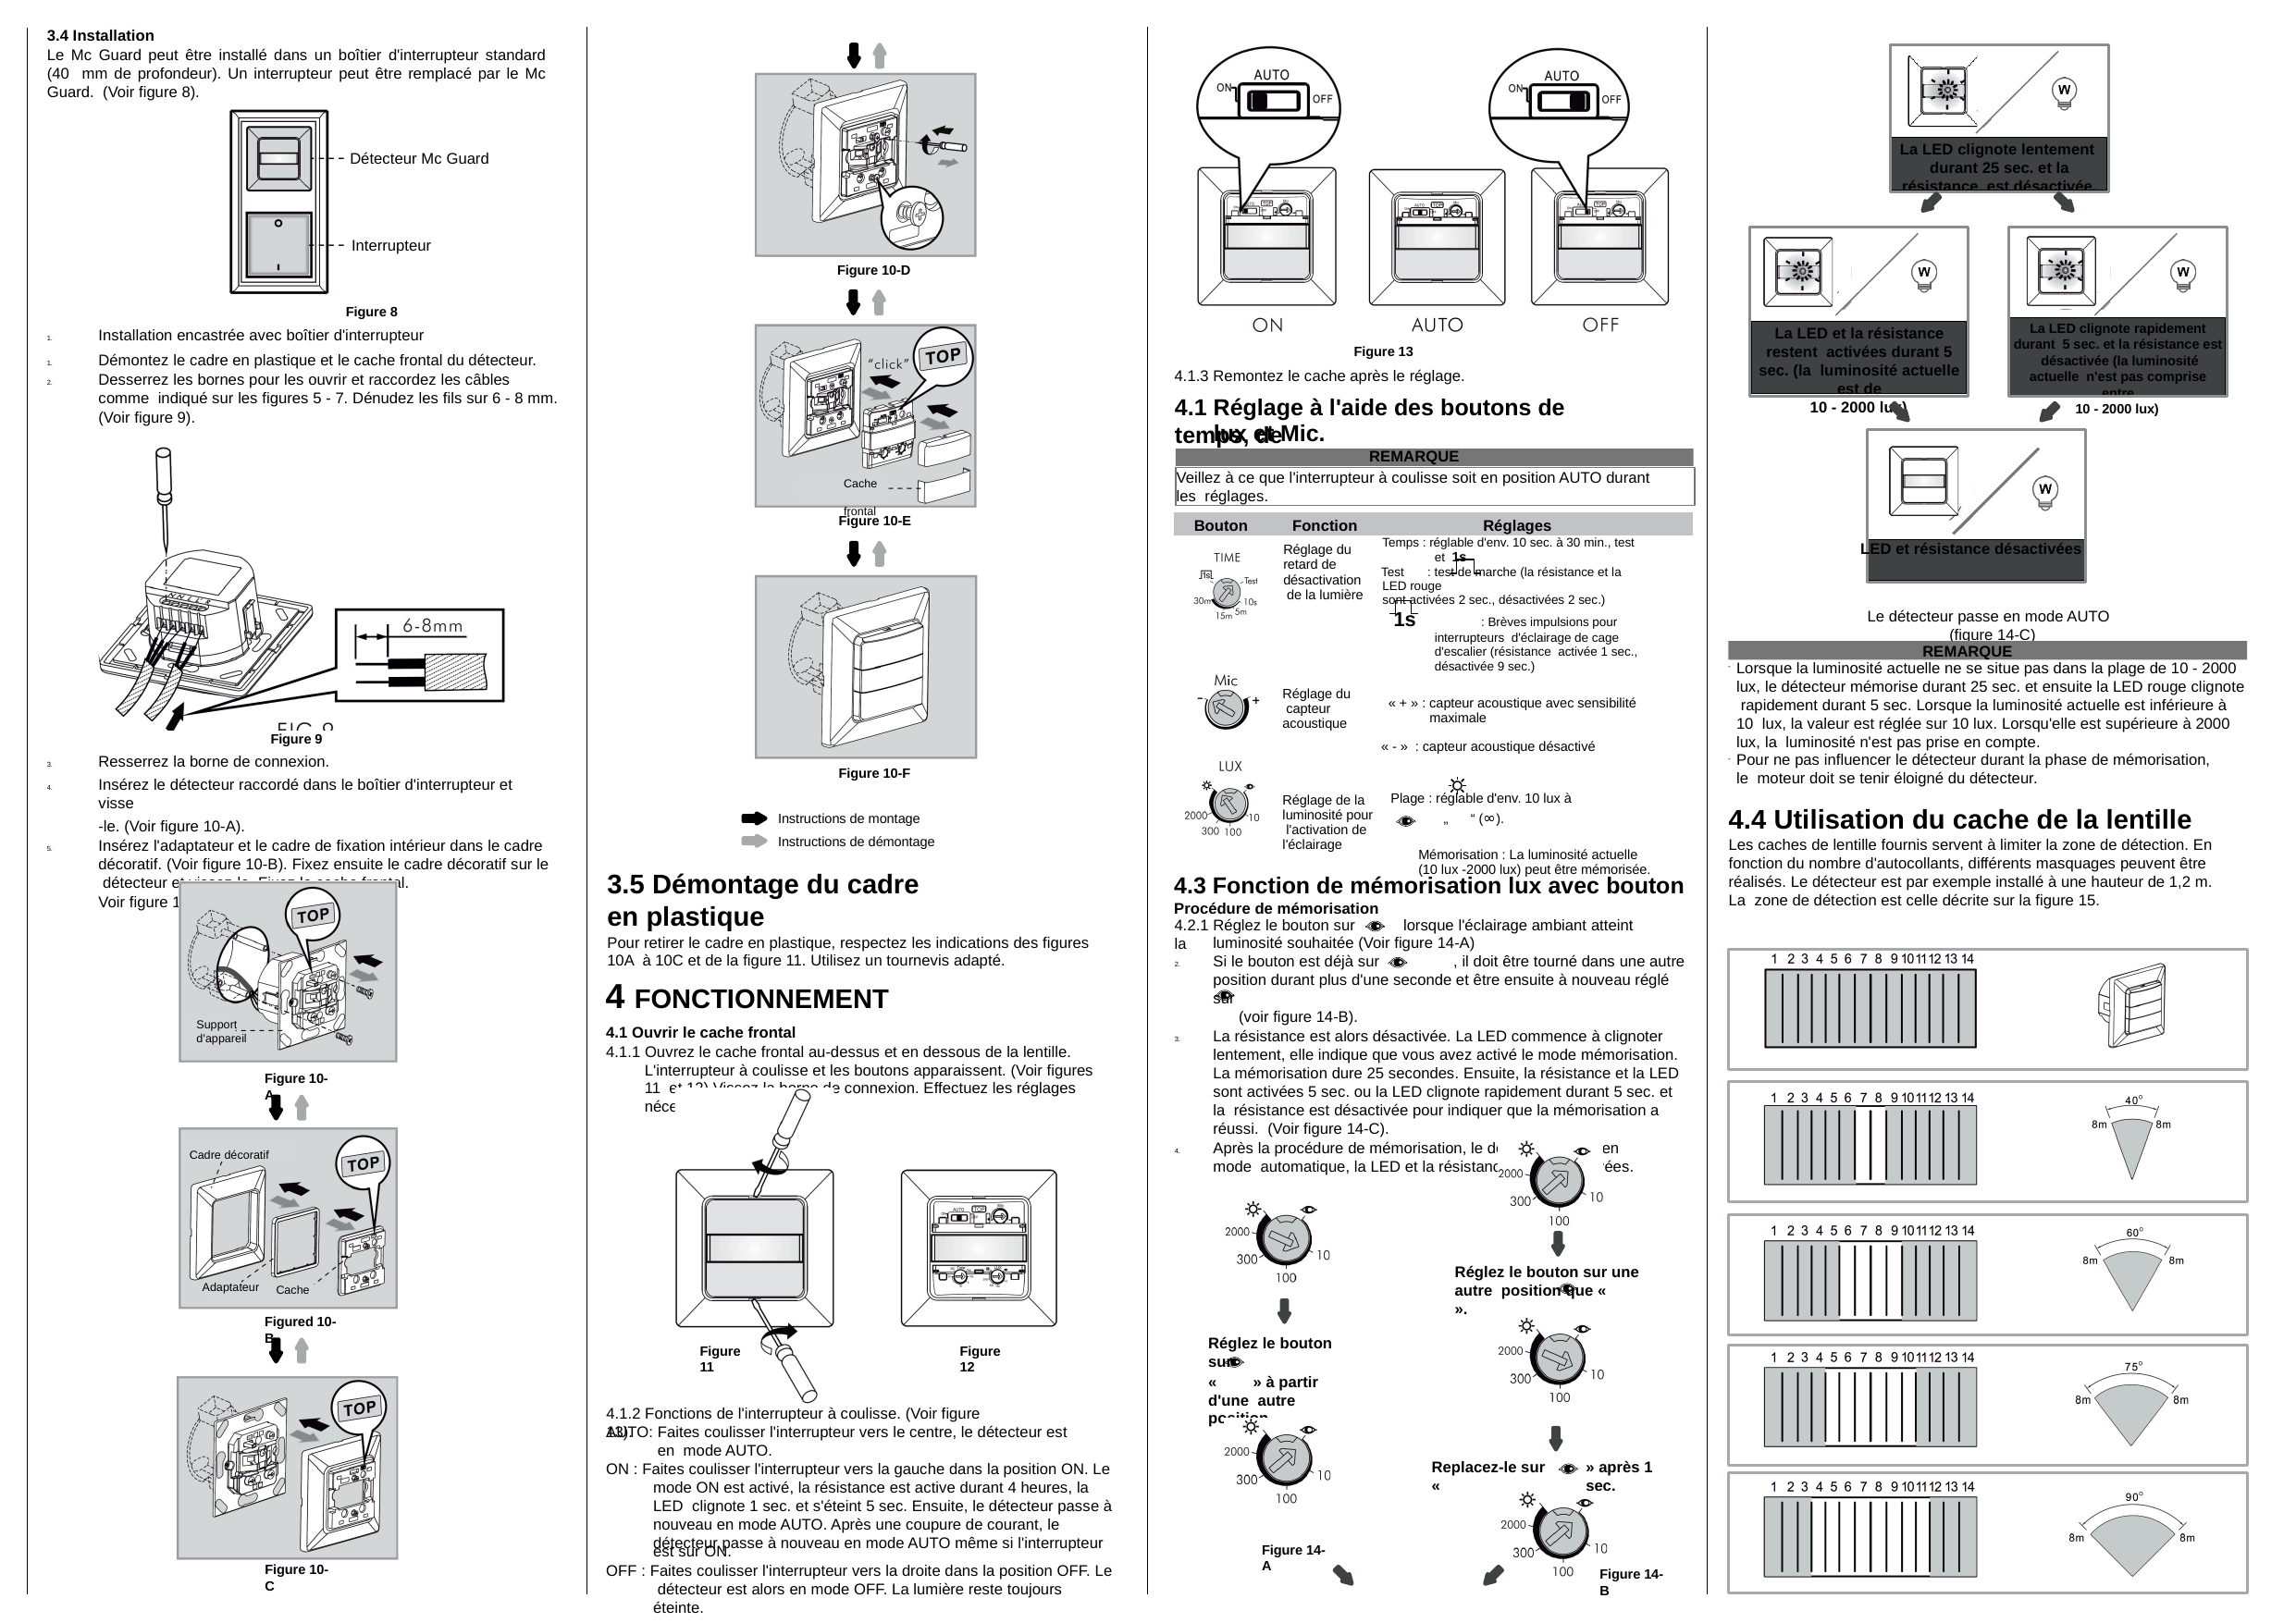

3.4 Installation
Le Mc Guard peut être installé dans un boîtier d'interrupteur standard (40 mm de profondeur). Un interrupteur peut être remplacé par le Mc Guard. (Voir figure 8).
La LED clignote lentement durant 25 sec. et la résistance est désactivée.
Détecteur Mc Guard
Interrupteur
Figure 10-D
Figure 8
Installation encastrée avec boîtier d'interrupteur
Démontez le cadre en plastique et le cache frontal du détecteur.
Desserrez les bornes pour les ouvrir et raccordez les câbles comme indiqué sur les figures 5 - 7. Dénudez les fils sur 6 - 8 mm.
(Voir figure 9).
La LED clignote rapidement durant 5 sec. et la résistance est désactivée (la luminosité actuelle n'est pas comprise entre
10 - 2000 lux)
La LED et la résistance restent activées durant 5 sec. (la luminosité actuelle est de
10 - 2000 lux)
Figure 13
4.1.3 Remontez le cache après le réglage.
4.1 Réglage à l'aide des boutons de temps, de
lux et Mic.
REMARQUE
Veillez à ce que l'interrupteur à coulisse soit en position AUTO durant les réglages.
Cache frontal
| Bouton | Fonction | Réglages |
| --- | --- | --- |
| | Réglage du retard de désactivation de la lumière | Temps : réglable d'env. 10 sec. à 30 min., test et 1s Test : test de marche (la résistance et la LED rouge sont activées 2 sec., désactivées 2 sec.) 1s : Brèves impulsions pour interrupteurs d'éclairage de cage d'escalier (résistance activée 1 sec., désactivée 9 sec.) |
| | Réglage du capteur acoustique | « + » : capteur acoustique avec sensibilité maximale « - » : capteur acoustique désactivé |
| | Réglage de la luminosité pour l'activation de l'éclairage | Plage : réglable d'env. 10 lux à „ “ (∞). Mémorisation : La luminosité actuelle (10 lux -2000 lux) peut être mémorisée. |
Figure 10-E
LED et résistance désactivées
Le détecteur passe en mode AUTO (figure 14-C)
REMARQUE
Lorsque la luminosité actuelle ne se situe pas dans la plage de 10 - 2000 lux, le détecteur mémorise durant 25 sec. et ensuite la LED rouge clignote rapidement durant 5 sec. Lorsque la luminosité actuelle est inférieure à 10 lux, la valeur est réglée sur 10 lux. Lorsqu'elle est supérieure à 2000 lux, la luminosité n'est pas prise en compte.
Pour ne pas influencer le détecteur durant la phase de mémorisation, le moteur doit se tenir éloigné du détecteur.
4.4 Utilisation du cache de la lentille
Les caches de lentille fournis servent à limiter la zone de détection. En fonction du nombre d'autocollants, différents masquages peuvent être réalisés. Le détecteur est par exemple installé à une hauteur de 1,2 m. La zone de détection est celle décrite sur la figure 15.
Figure 9
Resserrez la borne de connexion.
Insérez le détecteur raccordé dans le boîtier d'interrupteur et visse
-le. (Voir figure 10-A).
Insérez l'adaptateur et le cadre de fixation intérieur dans le cadre décoratif. (Voir figure 10-B). Fixez ensuite le cadre décoratif sur le détecteur et vissez-le. Fixez le cache frontal.
Voir figure 10-C à figure 10-E
Figure 10-F
Instructions de montage Instructions de démontage
3.5 Démontage du cadre en plastique
Pour retirer le cadre en plastique, respectez les indications des figures 10A à 10C et de la figure 11. Utilisez un tournevis adapté.
4 FONCTIONNEMENT
4.1 Ouvrir le cache frontal
4.1.1 Ouvrez le cache frontal au-dessus et en dessous de la lentille. L'interrupteur à coulisse et les boutons apparaissent. (Voir figures 11 et 12) Vissez la borne de connexion. Effectuez les réglages nécessaires.
4.3 Fonction de mémorisation lux avec bouton
Procédure de mémorisation
4.2.1 Réglez le bouton sur	lorsque l'éclairage ambiant atteint la
luminosité souhaitée (Voir figure 14-A)
Si le bouton est déjà sur	, il doit être tourné dans une autre position durant plus d'une seconde et être ensuite à nouveau réglé sur
(voir figure 14-B).
La résistance est alors désactivée. La LED commence à clignoter lentement, elle indique que vous avez activé le mode mémorisation. La mémorisation dure 25 secondes. Ensuite, la résistance et la LED sont activées 5 sec. ou la LED clignote rapidement durant 5 sec. et la résistance est désactivée pour indiquer que la mémorisation a réussi. (Voir figure 14-C).
Après la procédure de mémorisation, le détecteur passe en mode automatique, la LED et la résistance sont désactivées.
Support d'appareil
Figure 10-A
Cadre décoratif
Réglez le bouton sur une autre position que «	».
Adaptateur
Cache
Figured 10-B
Réglez le bouton sur
«	» à partir d'une autre position.
Figure 11
Figure 12
4.1.2 Fonctions de l'interrupteur à coulisse. (Voir figure 13).
AUTO: Faites coulisser l'interrupteur vers le centre, le détecteur est en mode AUTO.
ON : Faites coulisser l'interrupteur vers la gauche dans la position ON. Le mode ON est activé, la résistance est active durant 4 heures, la LED clignote 1 sec. et s'éteint 5 sec. Ensuite, le détecteur passe à nouveau en mode AUTO. Après une coupure de courant, le détecteur passe à nouveau en mode AUTO même si l'interrupteur
Replacez-le sur «
» après 1 sec.
Figure 14-A
est sur ON.
OFF : Faites coulisser l'interrupteur vers la droite dans la position OFF. Le détecteur est alors en mode OFF. La lumière reste toujours éteinte.
Figure 10-C
Figure 14-B